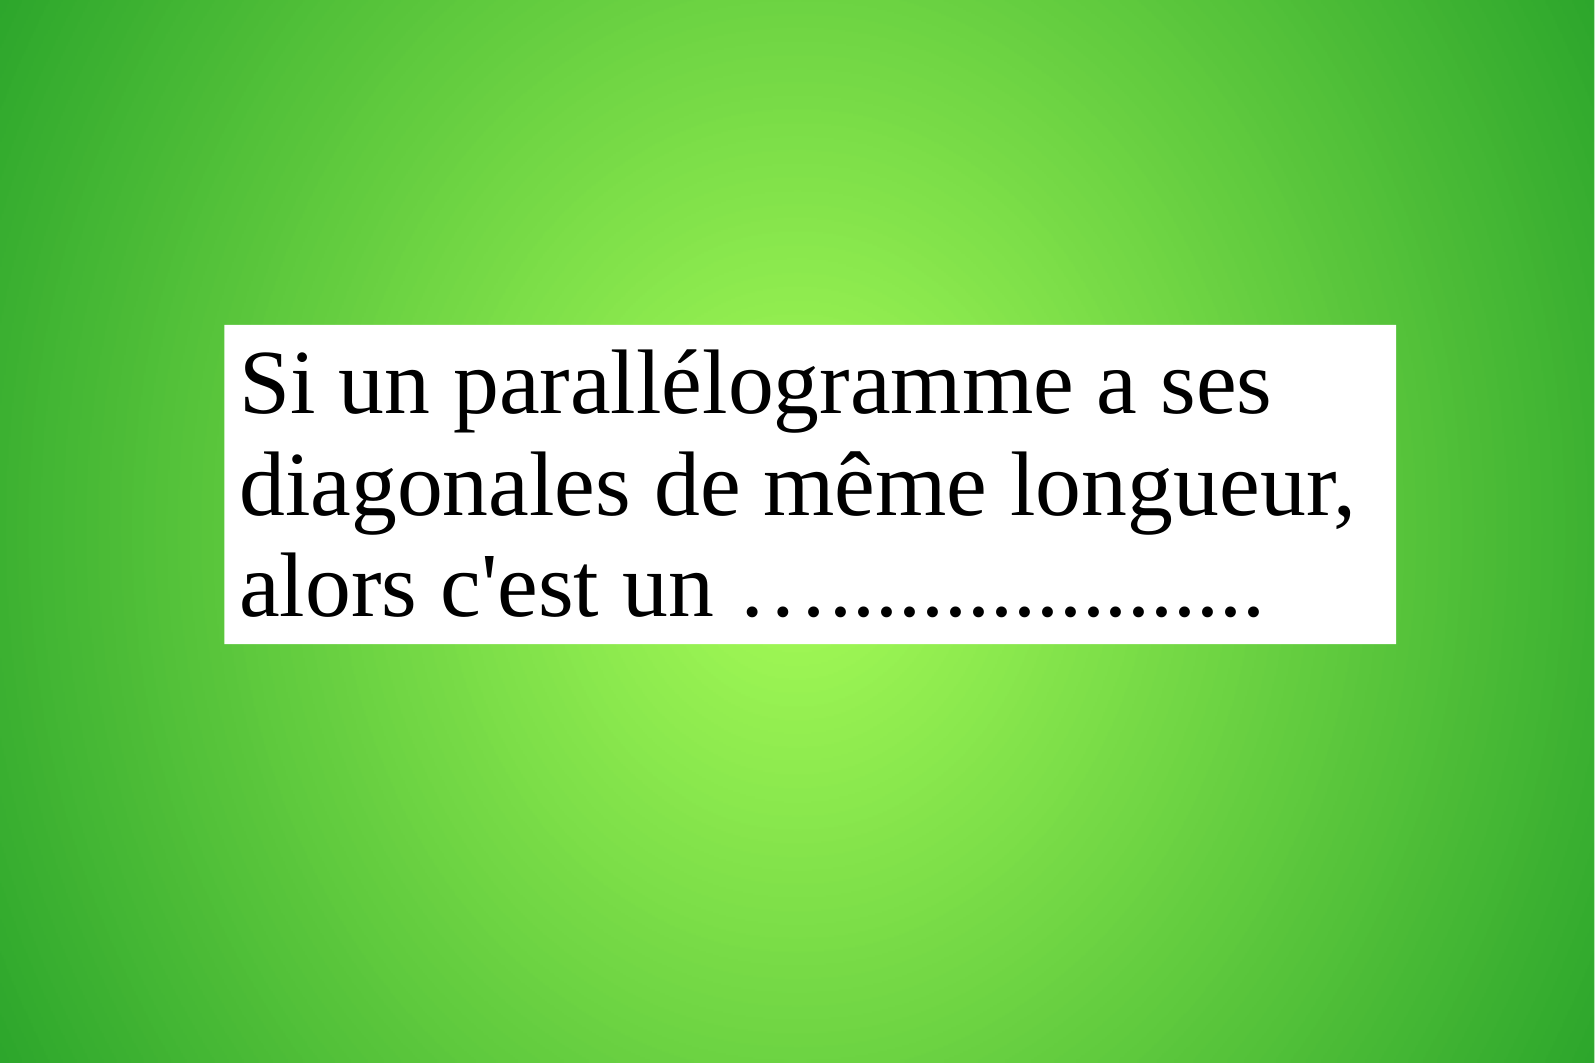

Si un parallélogramme a ses
diagonales de même longueur,
alors c'est un …...................